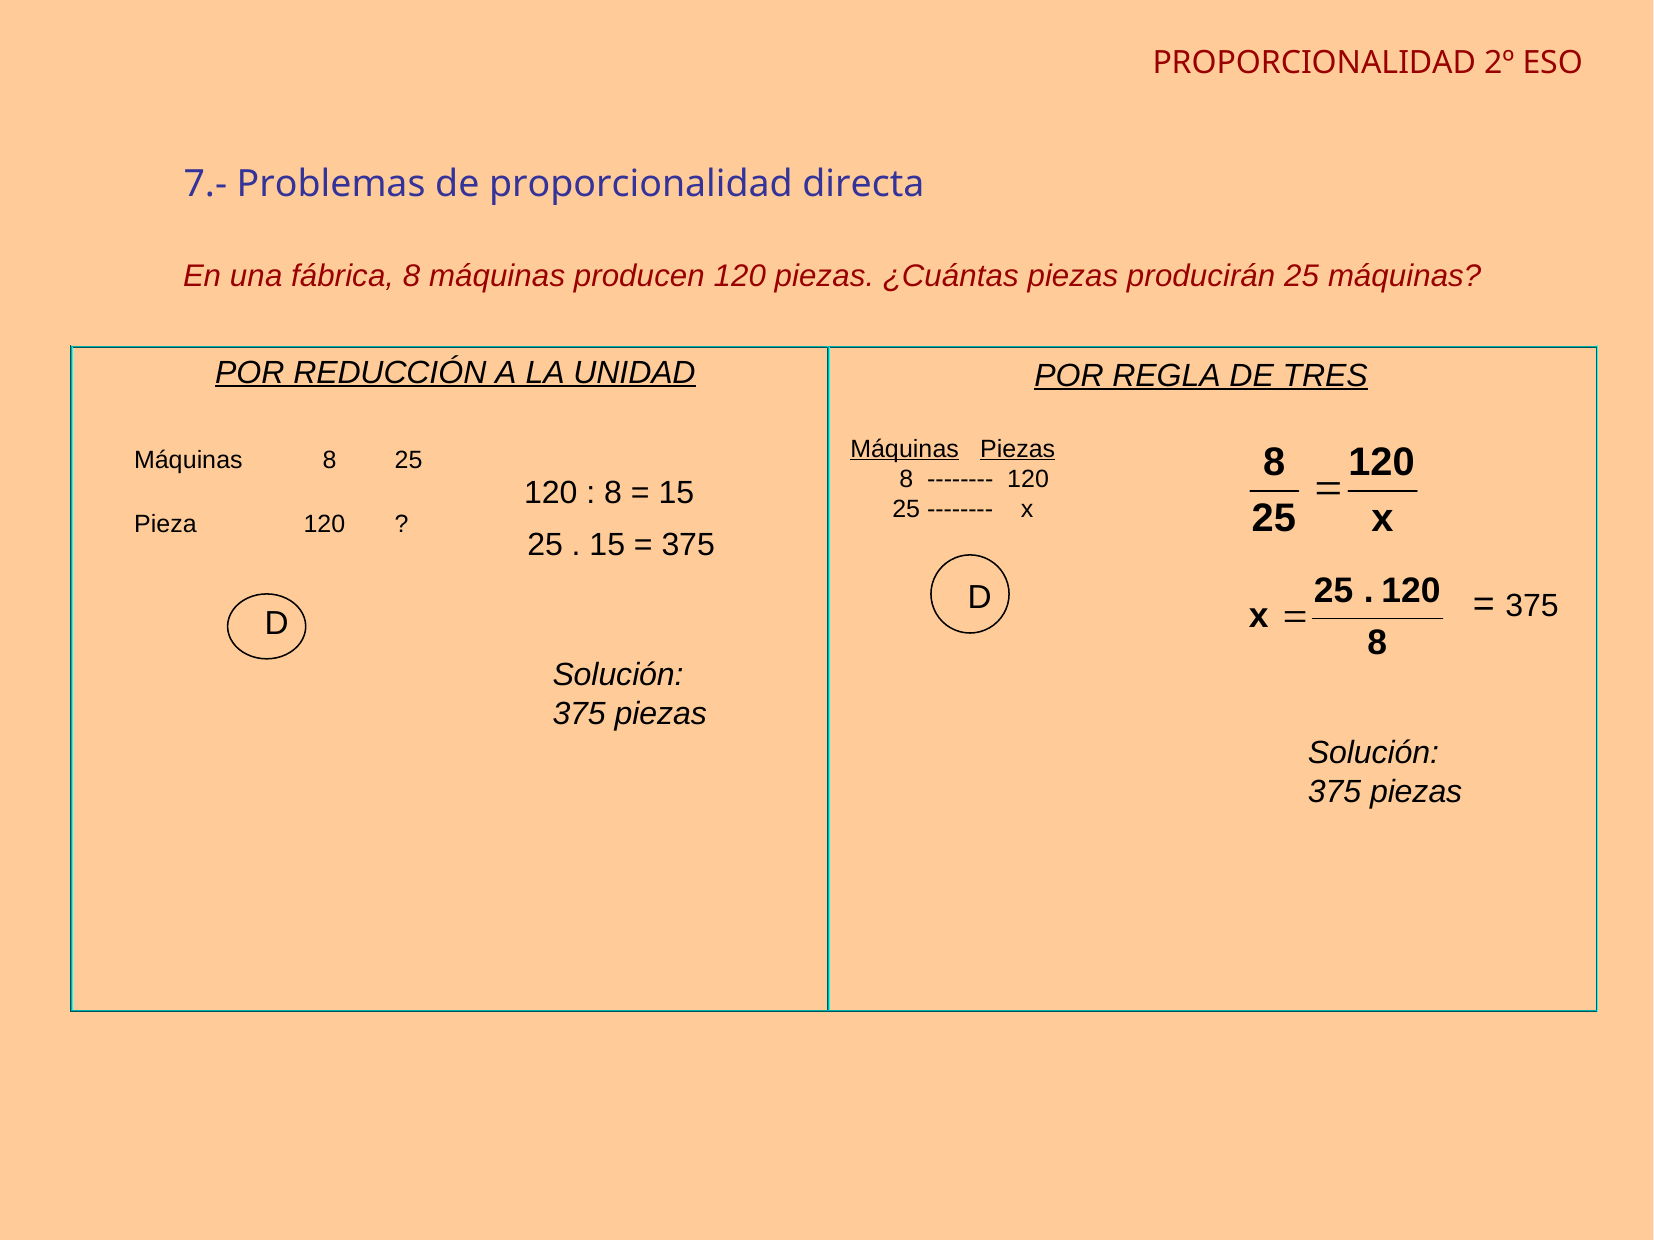

PROPORCIONALIDAD 2º ESO
7.- Problemas de proporcionalidad directa
En una fábrica, 8 máquinas producen 120 piezas. ¿Cuántas piezas producirán 25 máquinas?
POR REGLA DE TRES
| POR REDUCCIÓN A LA UNIDAD | |
| --- | --- |
Máquinas Piezas
 8 -------- 120
 25 -------- x
| Máquinas | 8 | 25 |
| --- | --- | --- |
| Pieza | 120 | ? |
120 : 8 = 15
25 . 15 = 375
D
= 375
D
Solución:
375 piezas
Solución:
375 piezas